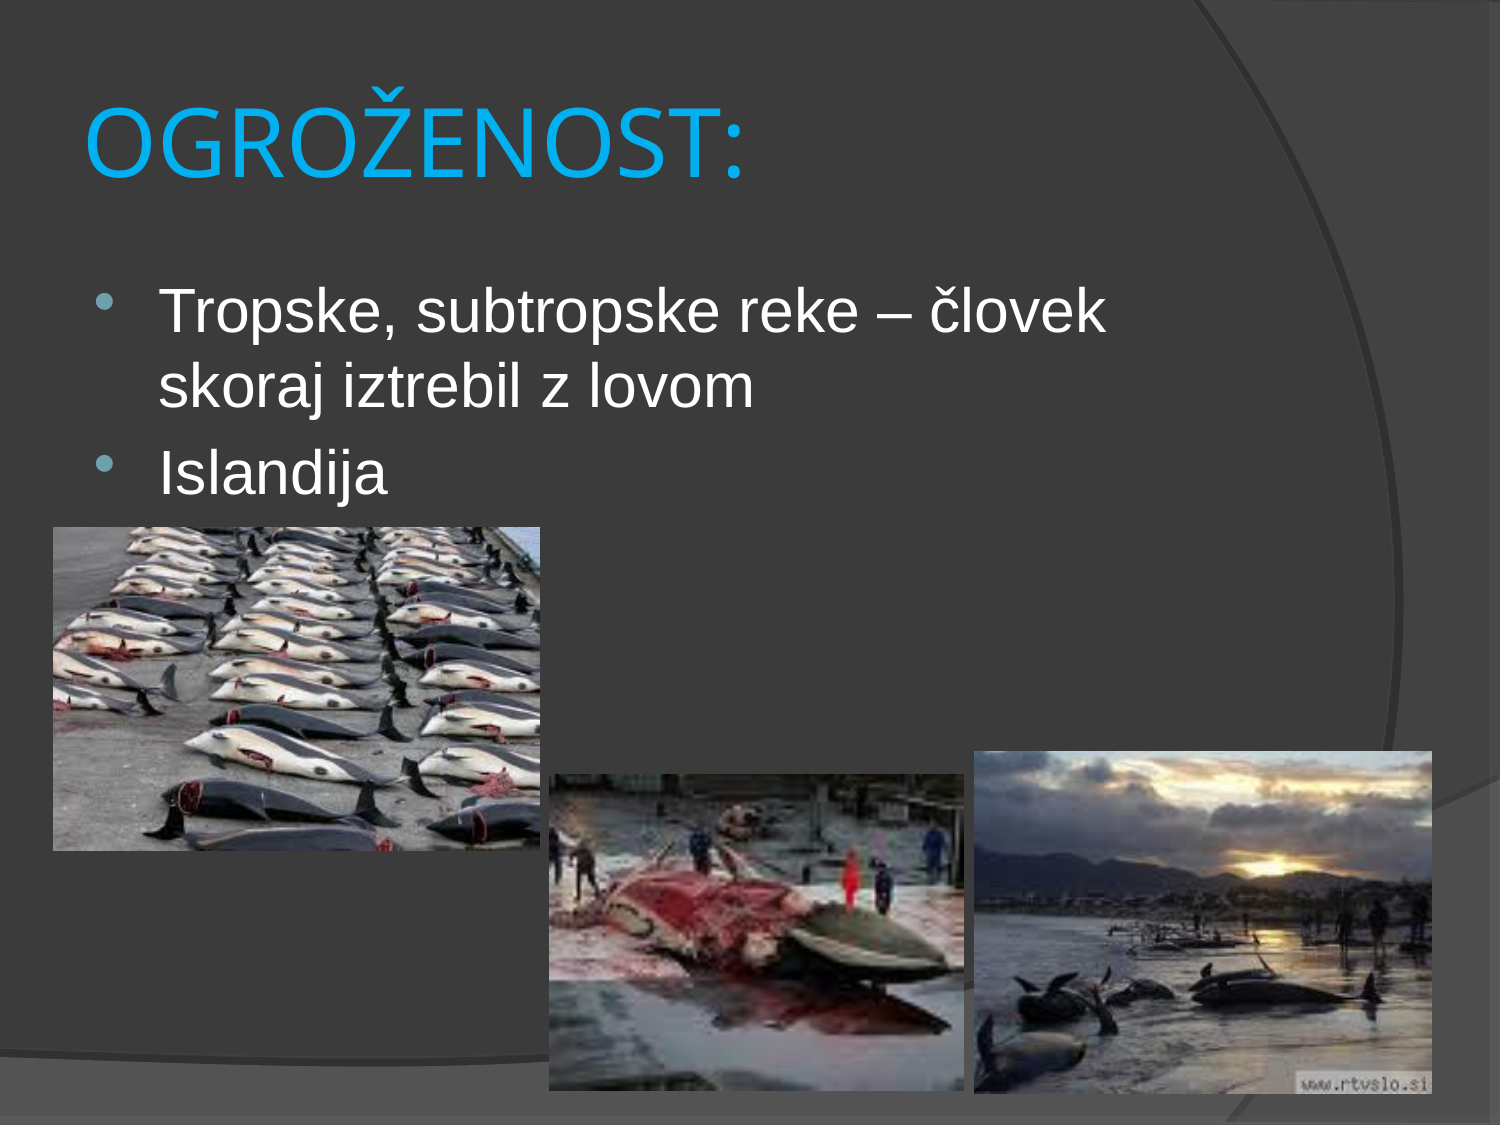

# OGROŽENOST:
Tropske, subtropske reke – človek skoraj iztrebil z lovom
Islandija